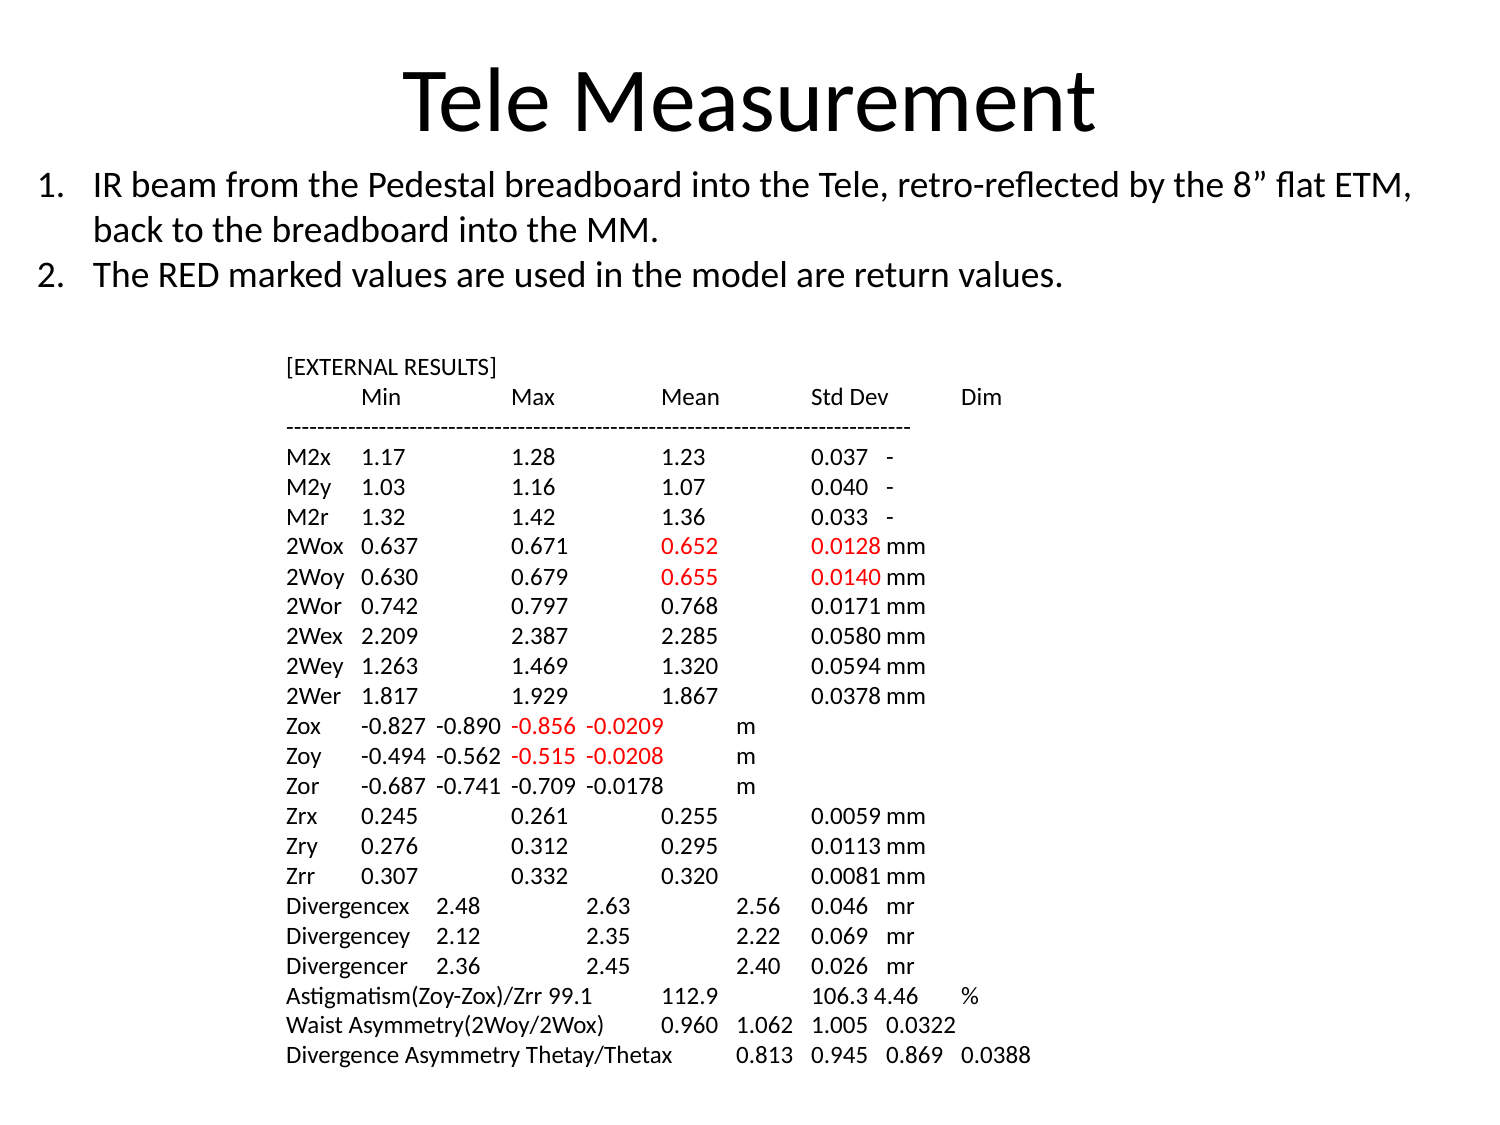

# Tele Measurement
IR beam from the Pedestal breadboard into the Tele, retro-reflected by the 8” flat ETM, back to the breadboard into the MM.
The RED marked values are used in the model are return values.
[EXTERNAL RESULTS]
 	Min 		Max		Mean		Std Dev	Dim
---------------------------------------------------------------------------------
M2x	1.17		1.28		1.23		0.037	-
M2y	1.03		1.16		1.07		0.040	-
M2r	1.32		1.42		1.36		0.033	-
2Wox	0.637		0.671		0.652		0.0128	mm
2Woy	0.630		0.679		0.655		0.0140	mm
2Wor	0.742		0.797		0.768		0.0171	mm
2Wex	2.209		2.387		2.285		0.0580	mm
2Wey	1.263		1.469		1.320		0.0594	mm
2Wer	1.817		1.929		1.867		0.0378	mm
Zox	-0.827	-0.890	-0.856	-0.0209	m
Zoy	-0.494	-0.562	-0.515	-0.0208	m
Zor	-0.687	-0.741	-0.709	-0.0178	m
Zrx	0.245		0.261		0.255		0.0059	mm
Zry	0.276		0.312		0.295		0.0113	mm
Zrr	0.307		0.332		0.320		0.0081	mm
Divergencex	2.48		2.63		2.56	0.046	mr
Divergencey	2.12		2.35		2.22	0.069	mr
Divergencer	2.36		2.45		2.40	0.026	mr
Astigmatism(Zoy-Zox)/Zrr 99.1	112.9		106.3 4.46	%
Waist Asymmetry(2Woy/2Wox)	0.960	1.062	1.005	0.0322
Divergence Asymmetry Thetay/Thetax	0.813	0.945	0.869	0.0388